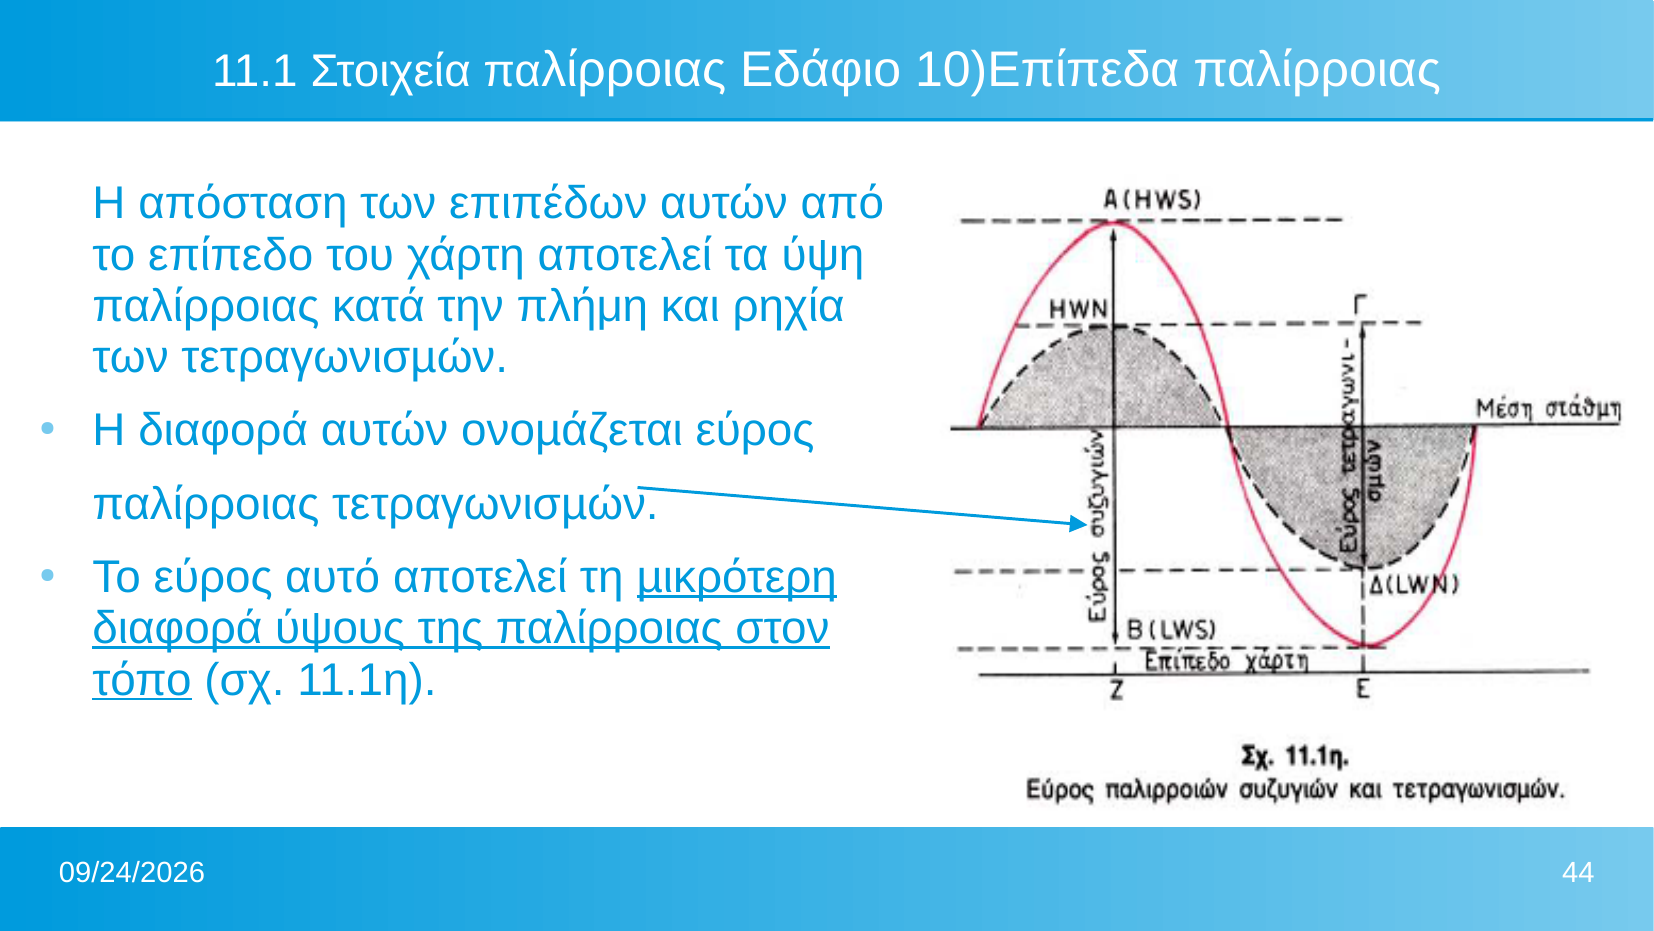

# 11.1 Στοιχεία παλίρροιας Εδάφιο 10)Επίπεδα παλίρροιας
Η απόσταση των επιπέδων αυτών από το επίπεδο του χάρτη αποτελεί τα ύψη παλίρροιας κατά την πλήμη και ρηχία των τετραγωνισµών.
Η διαφορά αυτών ονοµάζεται εύρος
παλίρροιας τετραγωνισµών.
Το εύρος αυτό αποτελεί τη µικρότερη διαφορά ύψους της παλίρροιας στον τόπο (σχ. 11.1η).
44